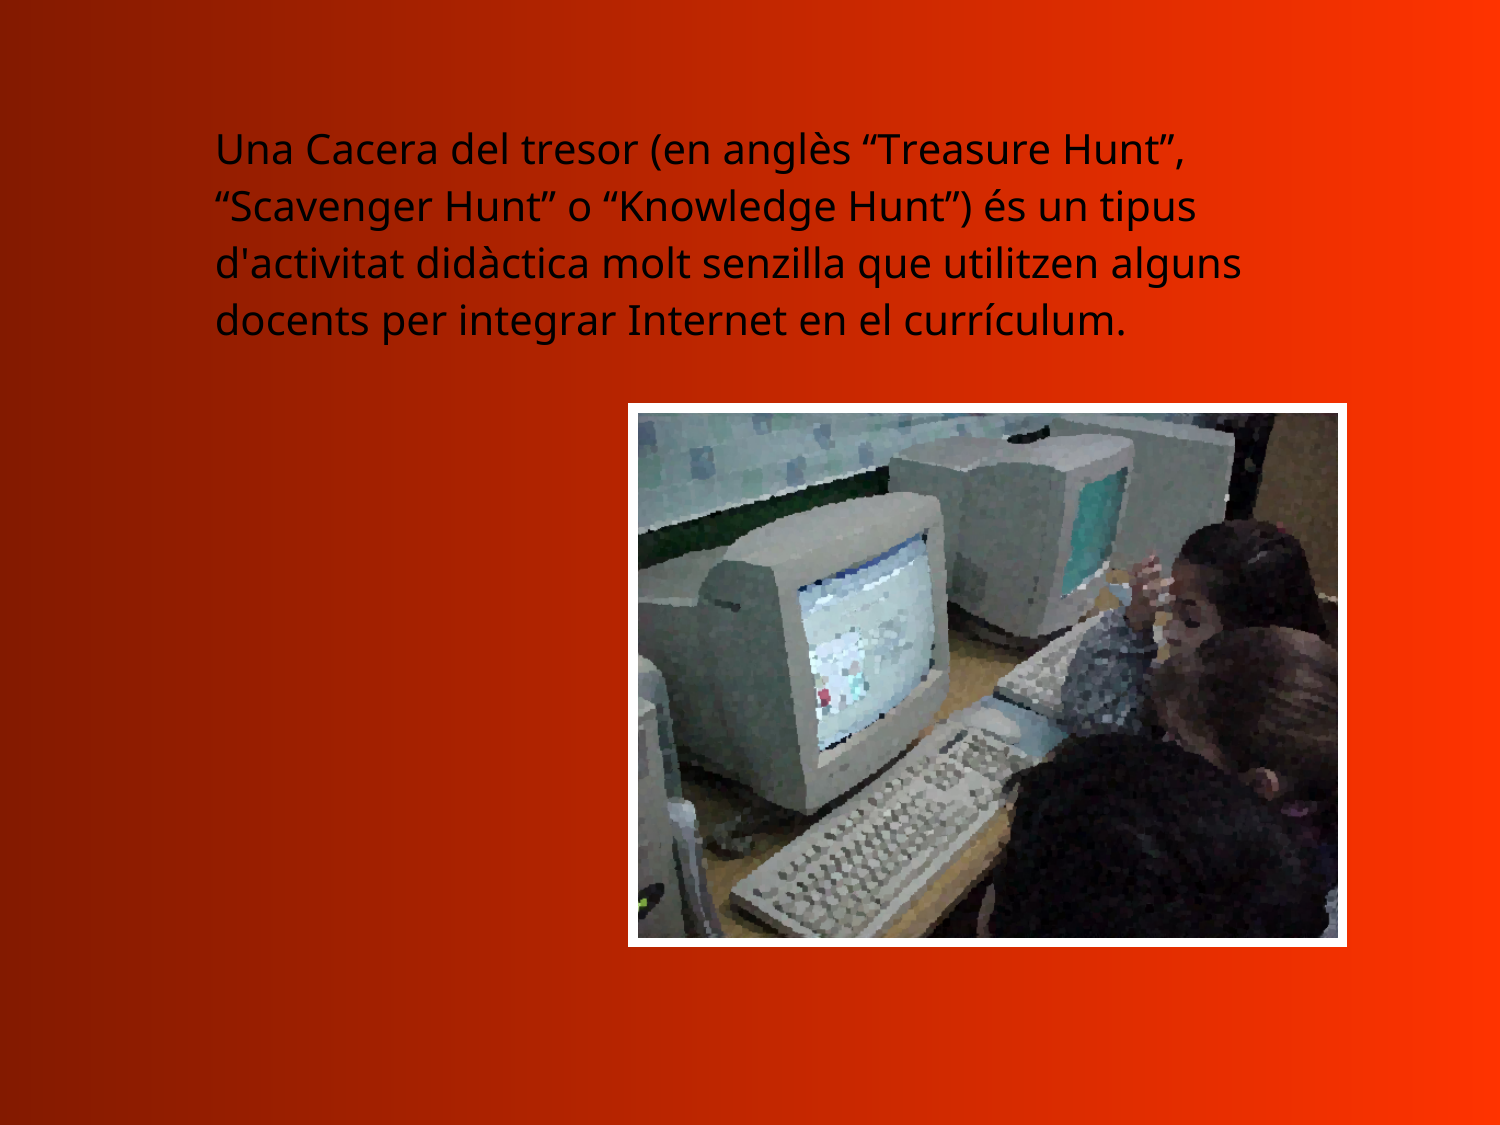

Una Cacera del tresor (en anglès “Treasure Hunt”, “Scavenger Hunt” o “Knowledge Hunt”) és un tipus d'activitat didàctica molt senzilla que utilitzen alguns docents per integrar Internet en el currículum.